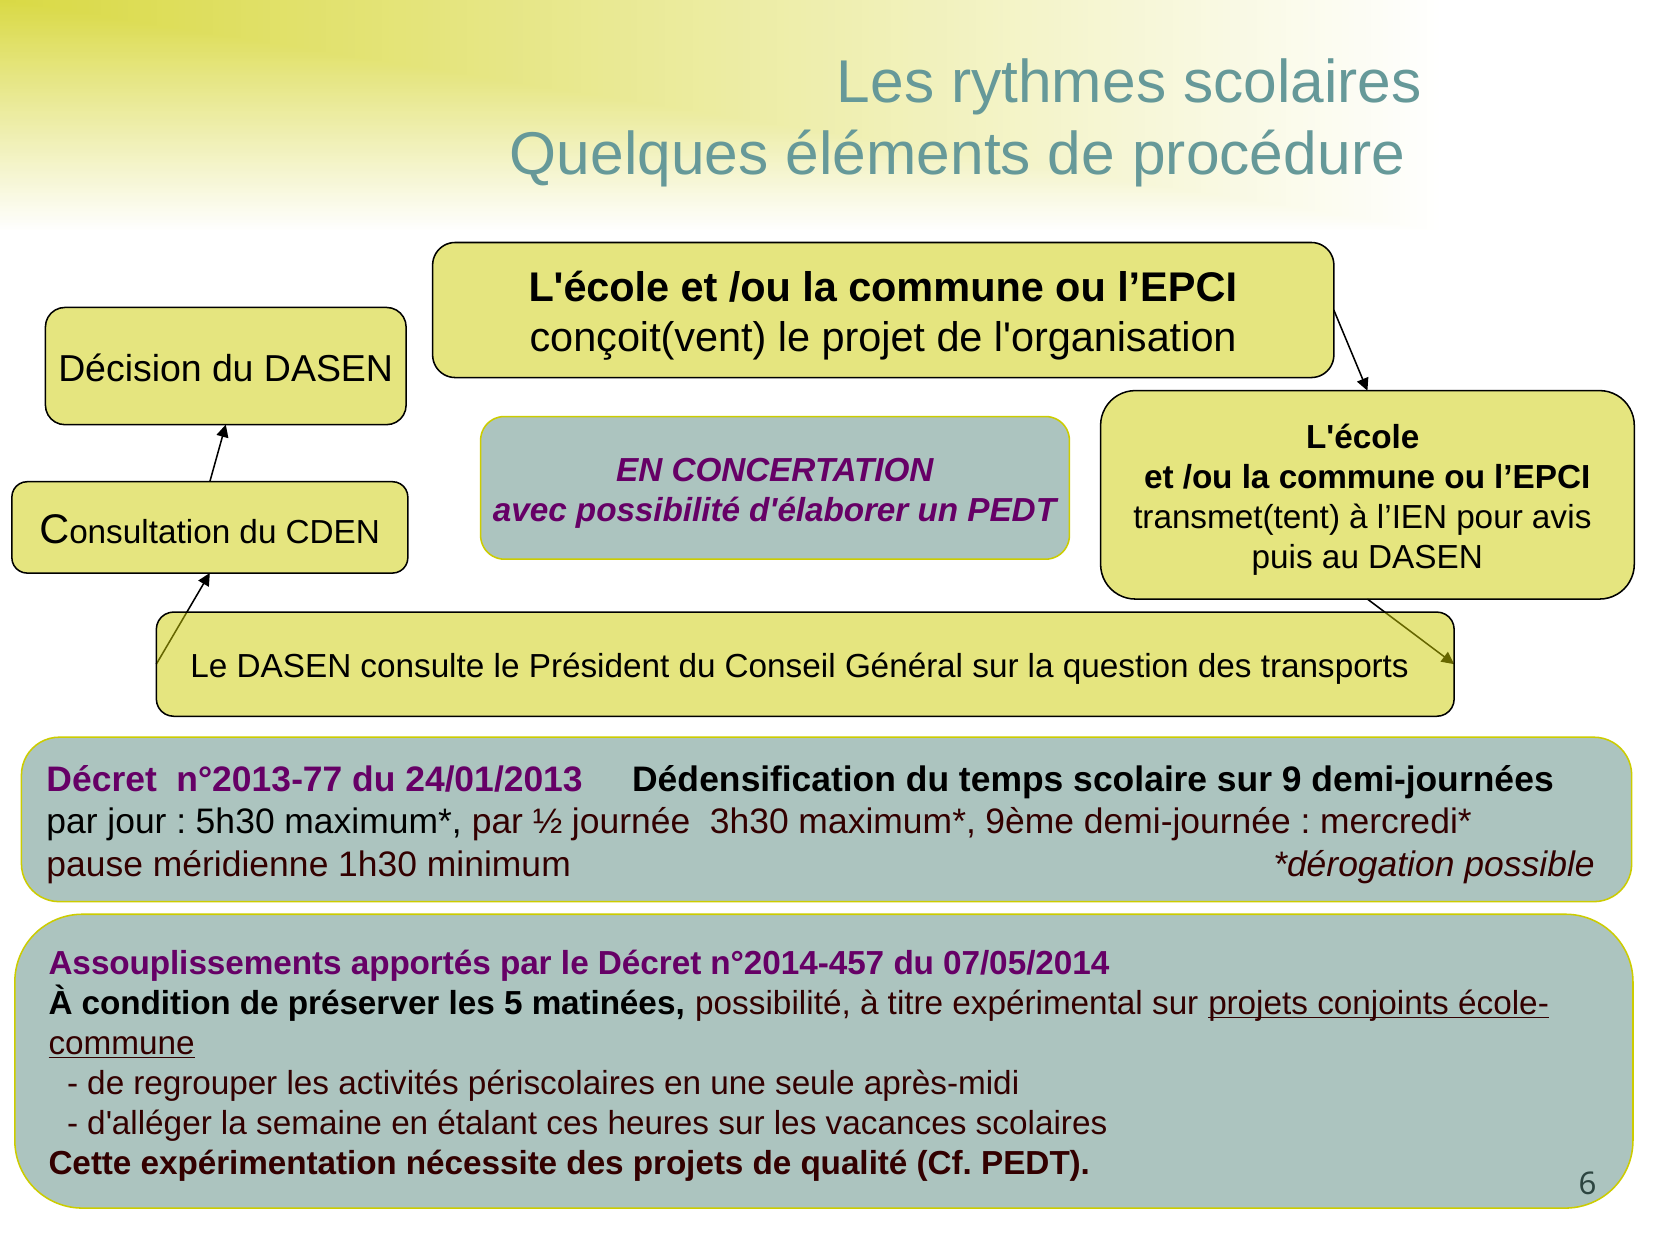

Les rythmes scolaires
Quelques éléments de procédure
L'école et /ou la commune ou l’EPCI
conçoit(vent) le projet de l'organisation
Décision du DASEN
L'école
et /ou la commune ou l’EPCI
transmet(tent) à l’IEN pour avis
puis au DASEN
EN CONCERTATION
avec possibilité d'élaborer un PEDT
Consultation du CDEN
Le DASEN consulte le Président du Conseil Général sur la question des transports
Décret n°2013-77 du 24/01/2013  Dédensification du temps scolaire sur 9 demi-journées
par jour : 5h30 maximum*, par ½ journée  3h30 maximum*, 9ème demi-journée : mercredi*
pause méridienne 1h30 minimum *dérogation possible
Assouplissements apportés par le Décret n°2014-457 du 07/05/2014
À condition de préserver les 5 matinées, possibilité, à titre expérimental sur projets conjoints école-commune
 - de regrouper les activités périscolaires en une seule après-midi
 - d'alléger la semaine en étalant ces heures sur les vacances scolaires
Cette expérimentation nécessite des projets de qualité (Cf. PEDT).